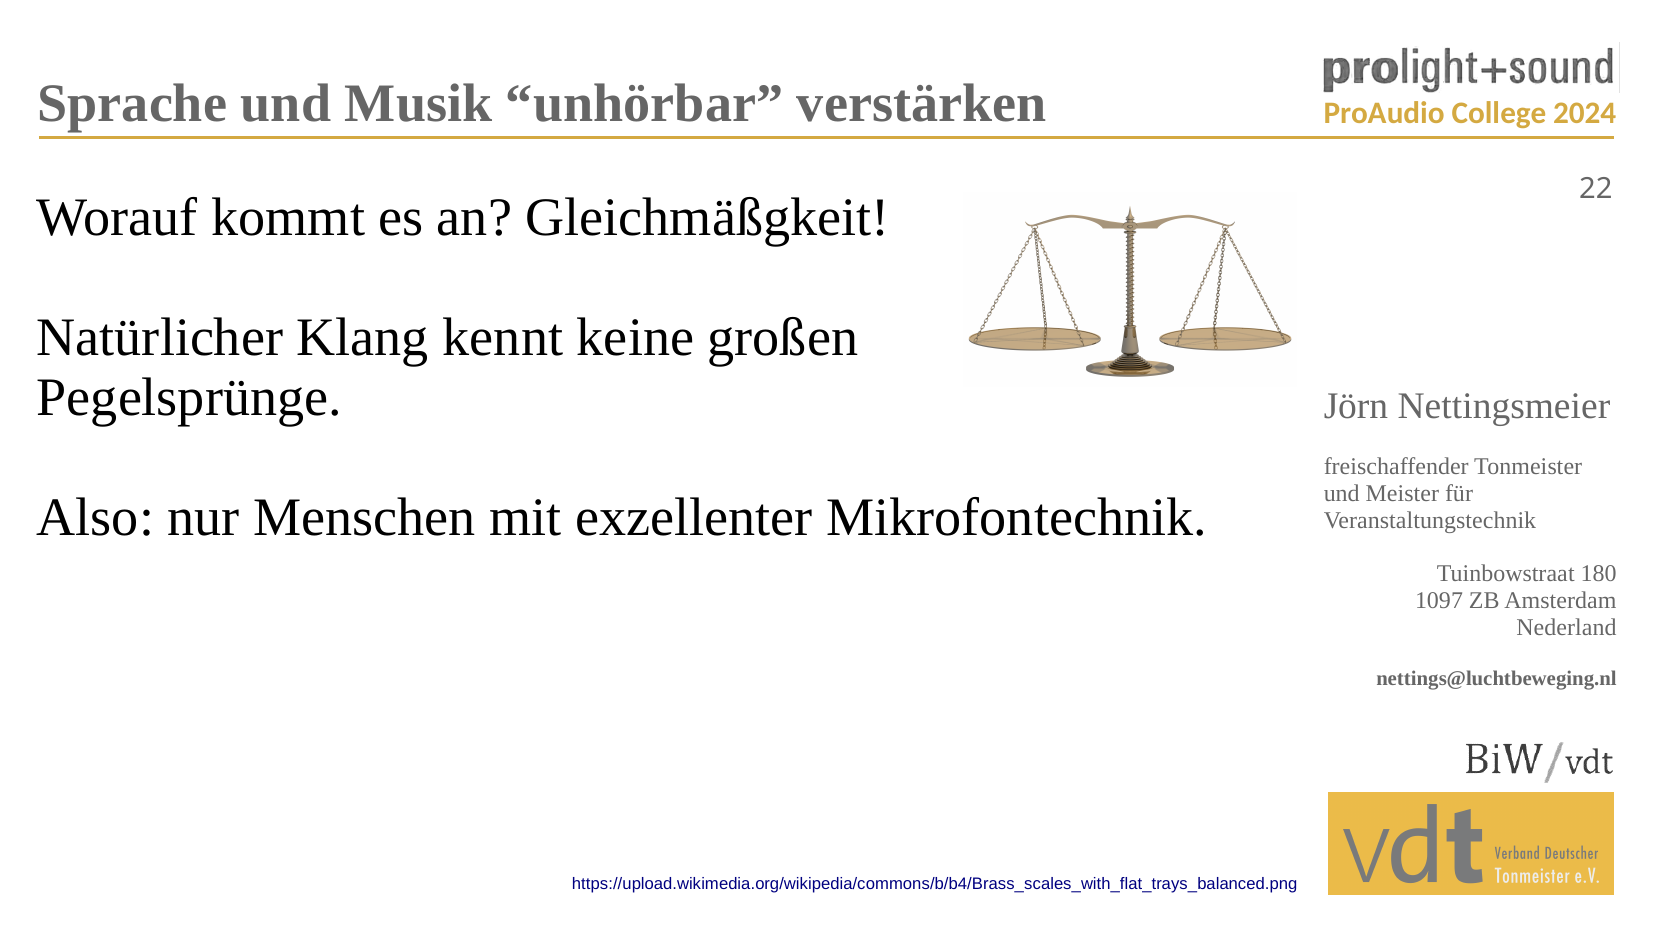

Sprache und Musik “unhörbar” verstärken
22
# Worauf kommt es an? Gleichmäßgkeit!
Natürlicher Klang kennt keine großen
Pegelsprünge.
Also: nur Menschen mit exzellenter Mikrofontechnik.
https://upload.wikimedia.org/wikipedia/commons/b/b4/Brass_scales_with_flat_trays_balanced.png